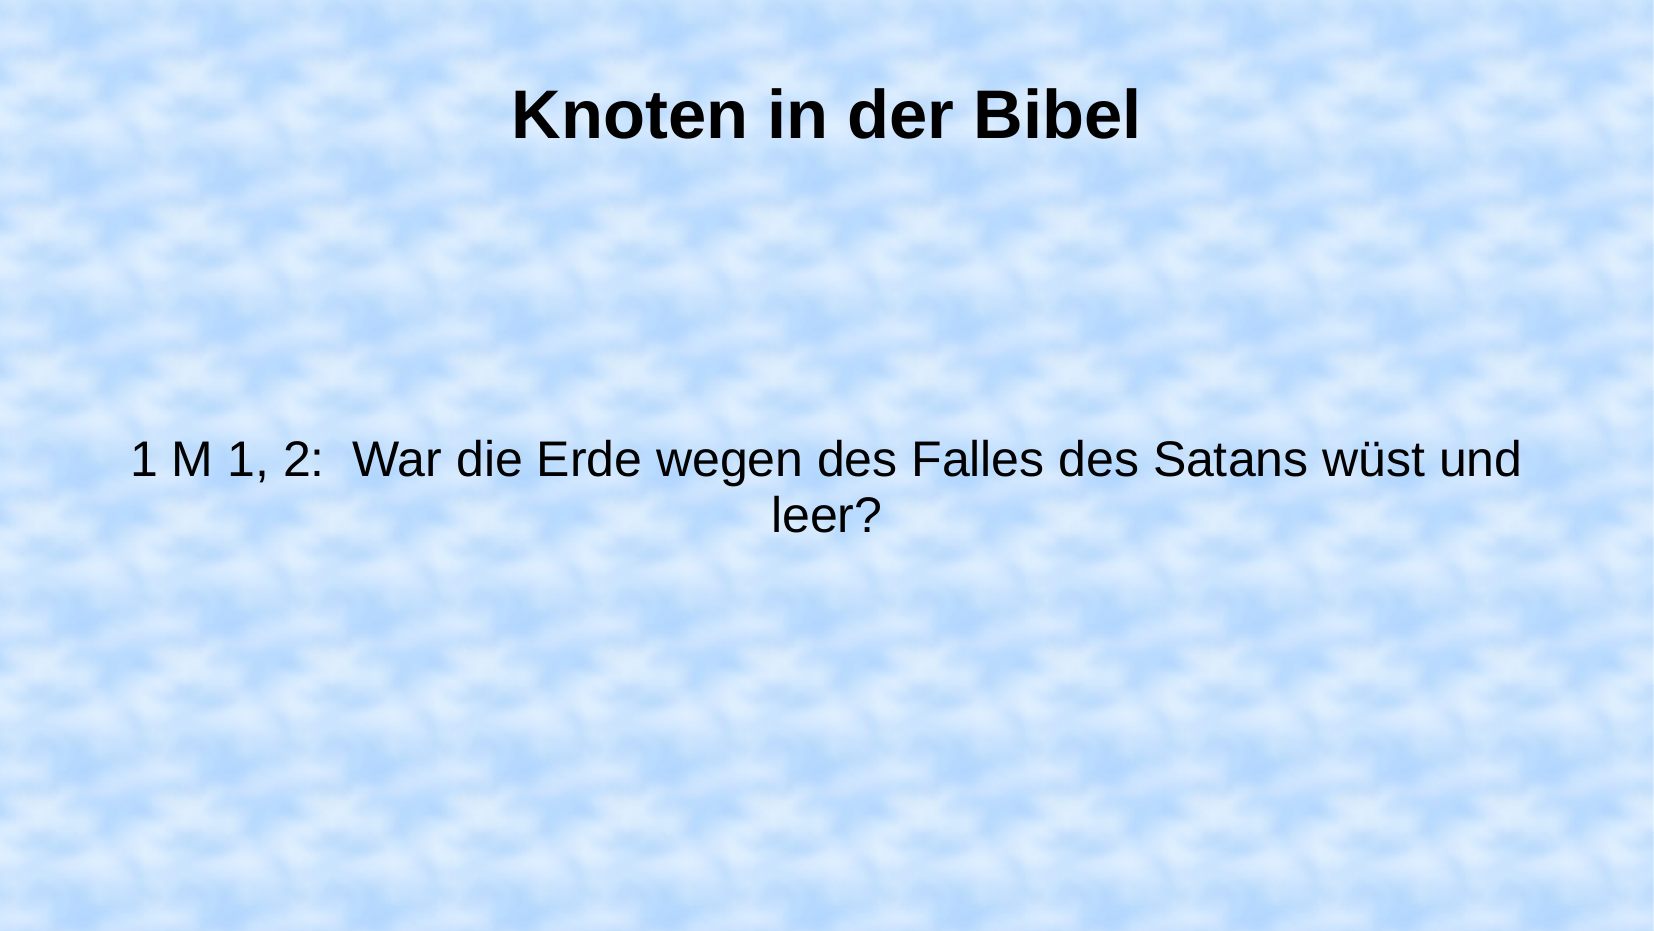

# Knoten in der Bibel
1 M 1, 2: War die Erde wegen des Falles des Satans wüst und leer?